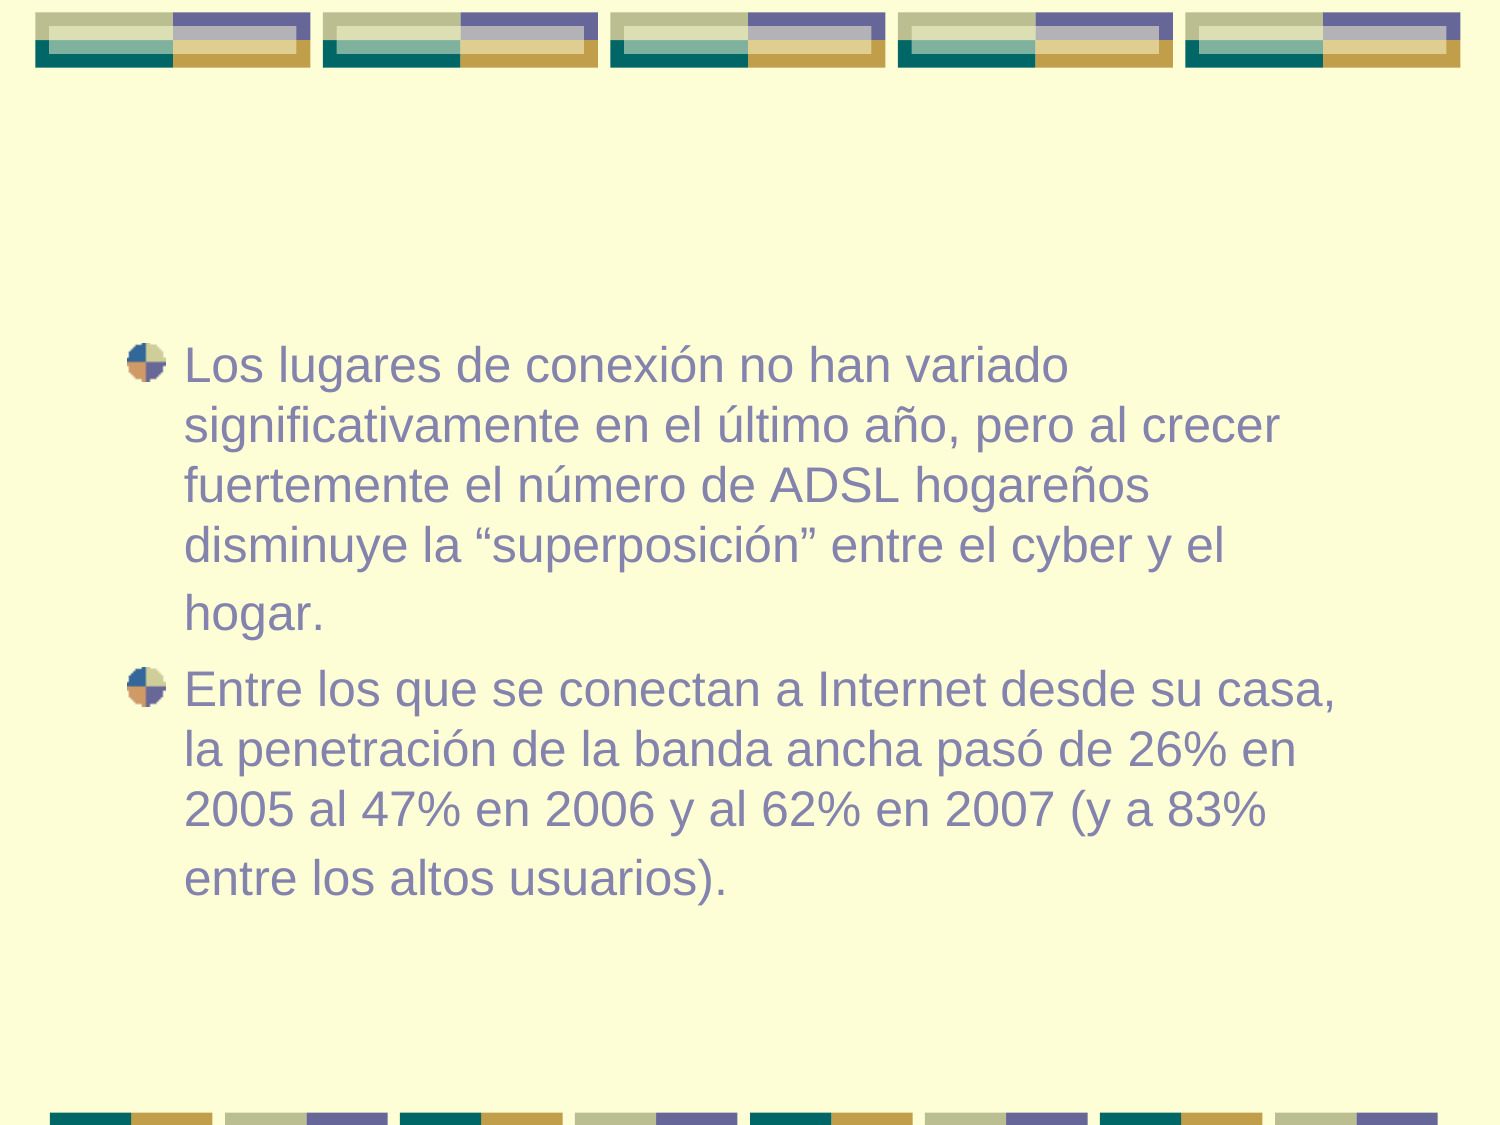

#
Los lugares de conexión no han variado significativamente en el último año, pero al crecer fuertemente el número de ADSL hogareños disminuye la “superposición” entre el cyber y el hogar.
Entre los que se conectan a Internet desde su casa, la penetración de la banda ancha pasó de 26% en 2005 al 47% en 2006 y al 62% en 2007 (y a 83% entre los altos usuarios).